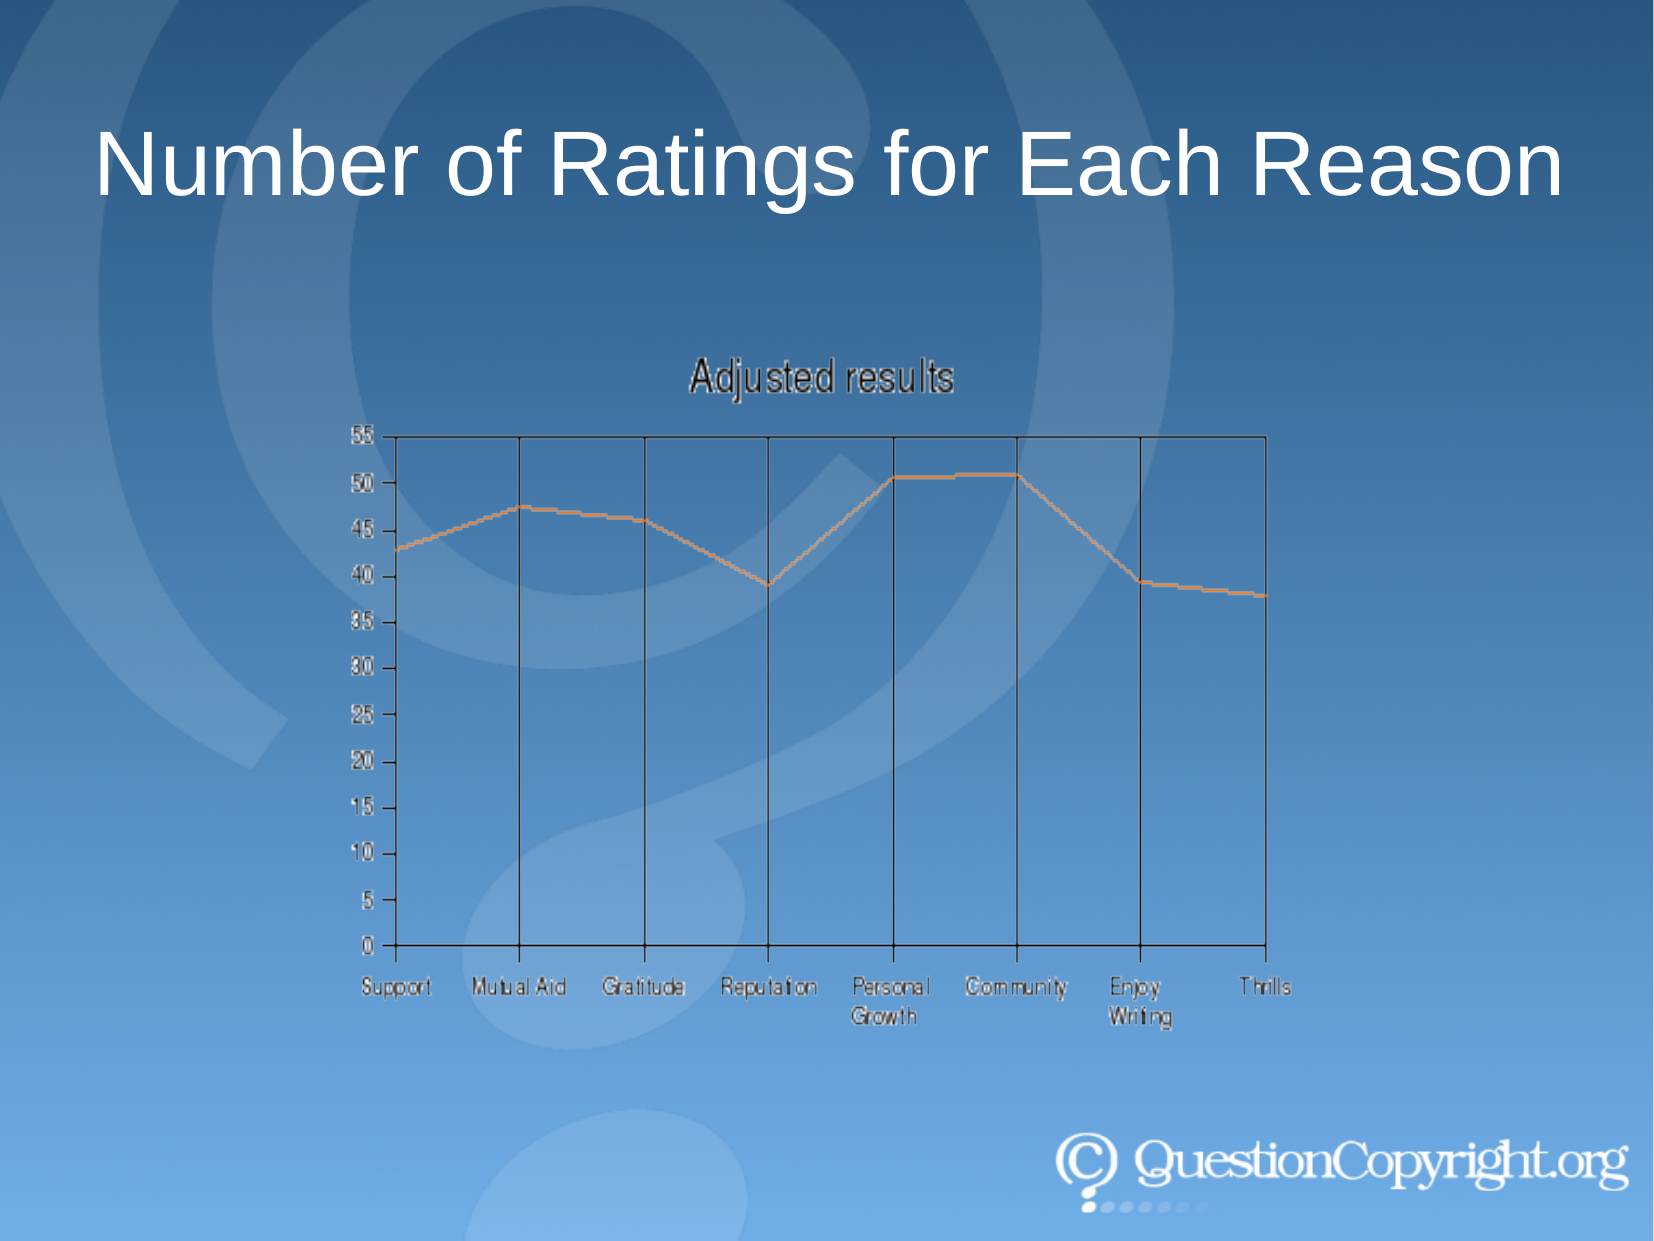

# Number of Ratings for Each Reason